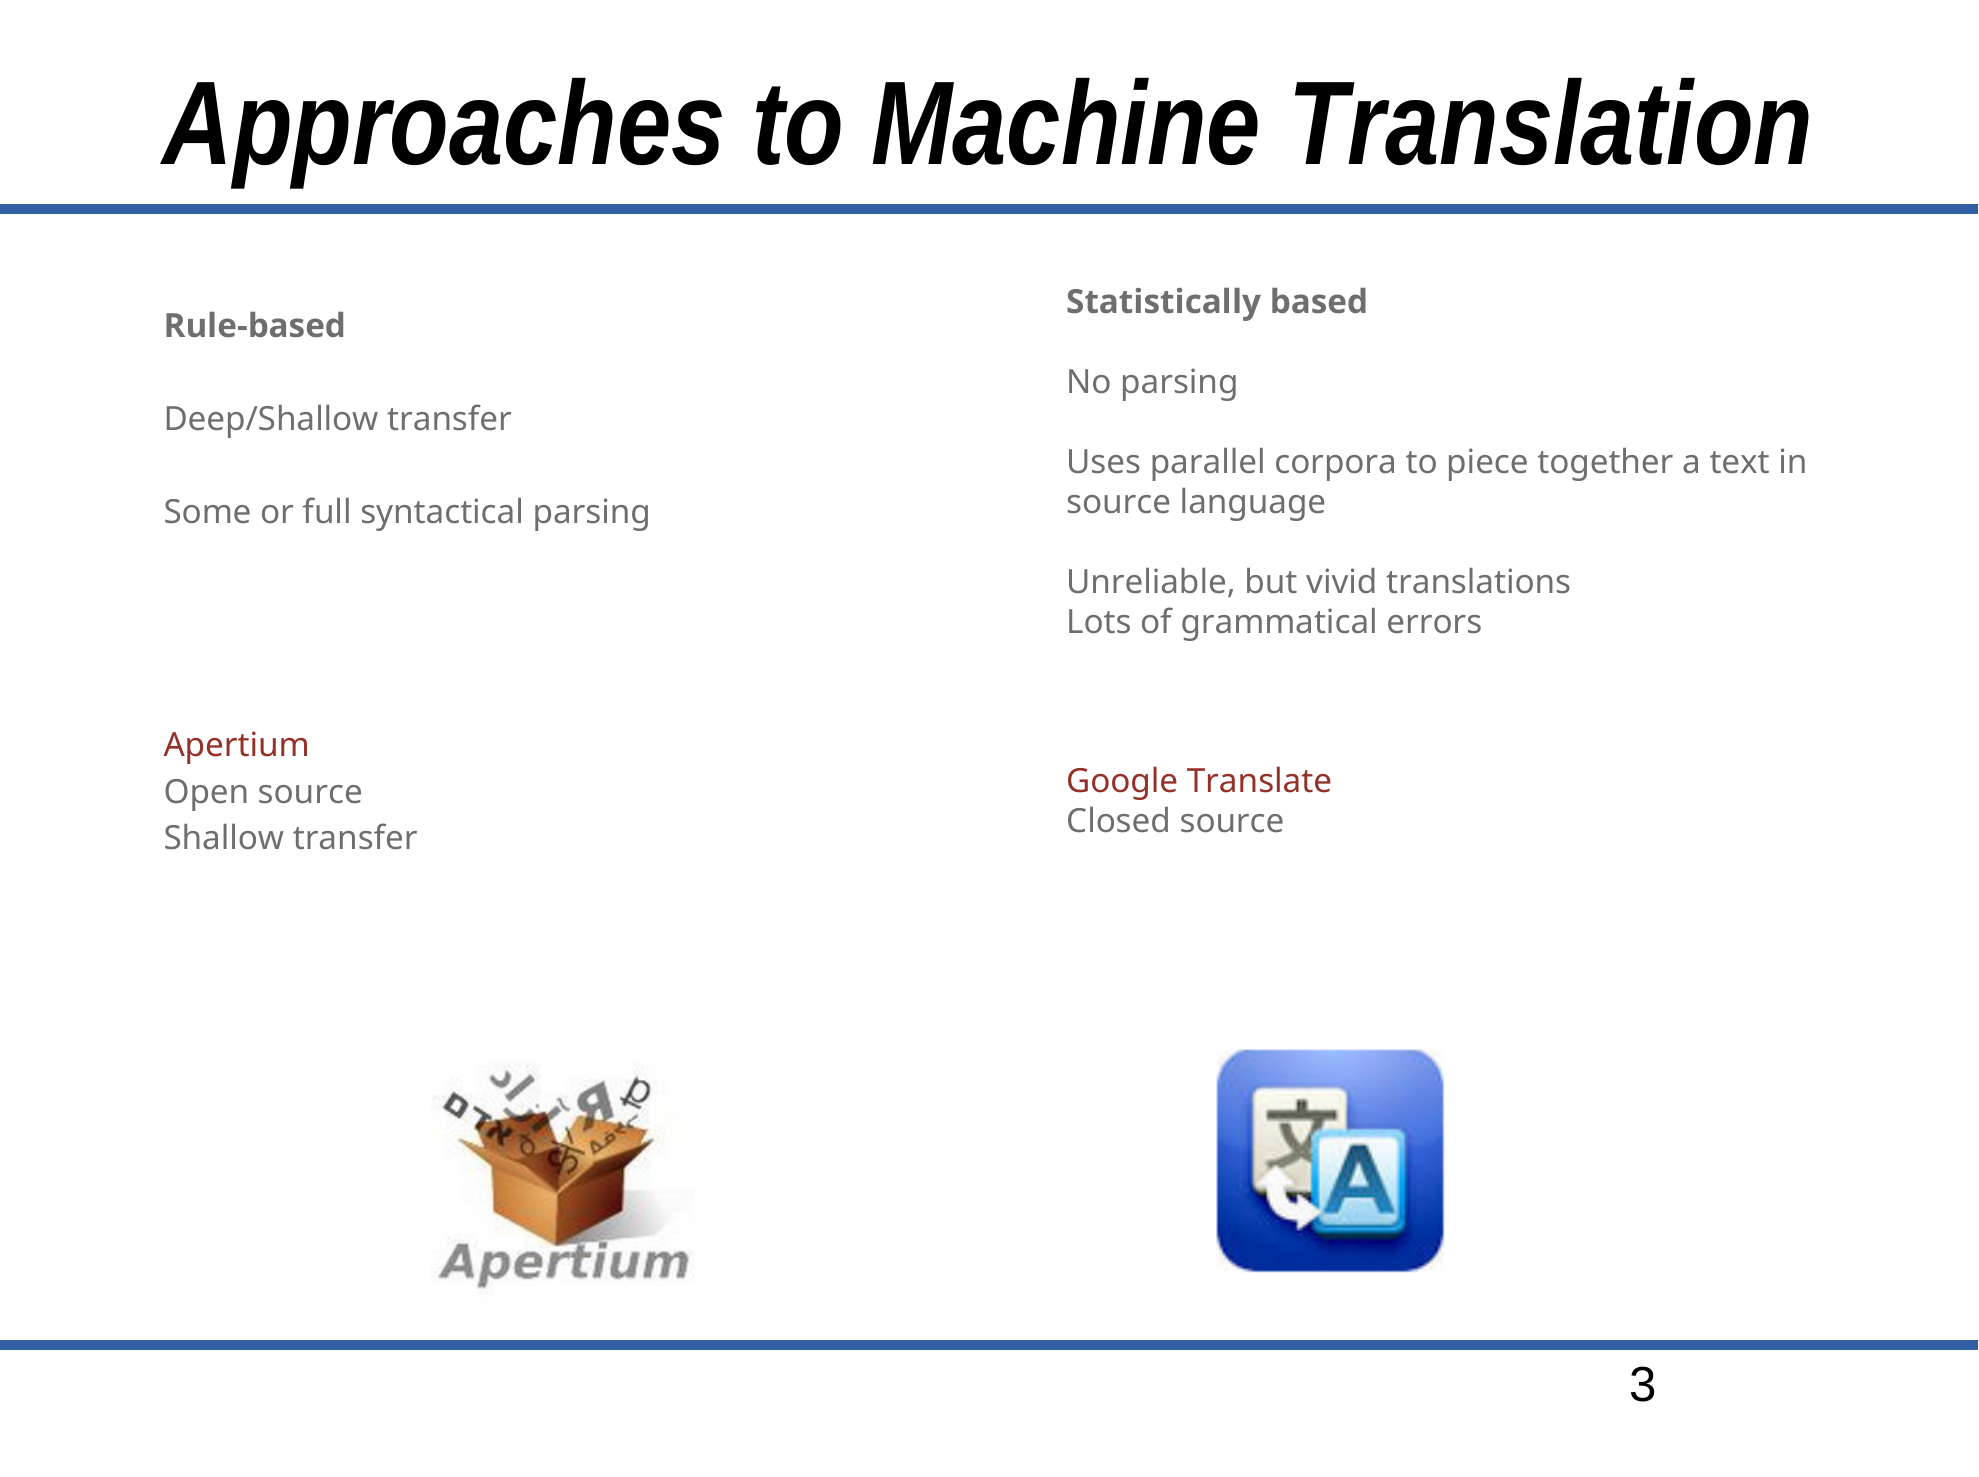

# Approaches to Machine Translation
Statistically based
No parsing
Uses parallel corpora to piece together a text in source language
Unreliable, but vivid translations
Lots of grammatical errors
Google Translate
Closed source
Rule-based
Deep/Shallow transfer
Some or full syntactical parsing
Apertium
Open source
Shallow transfer